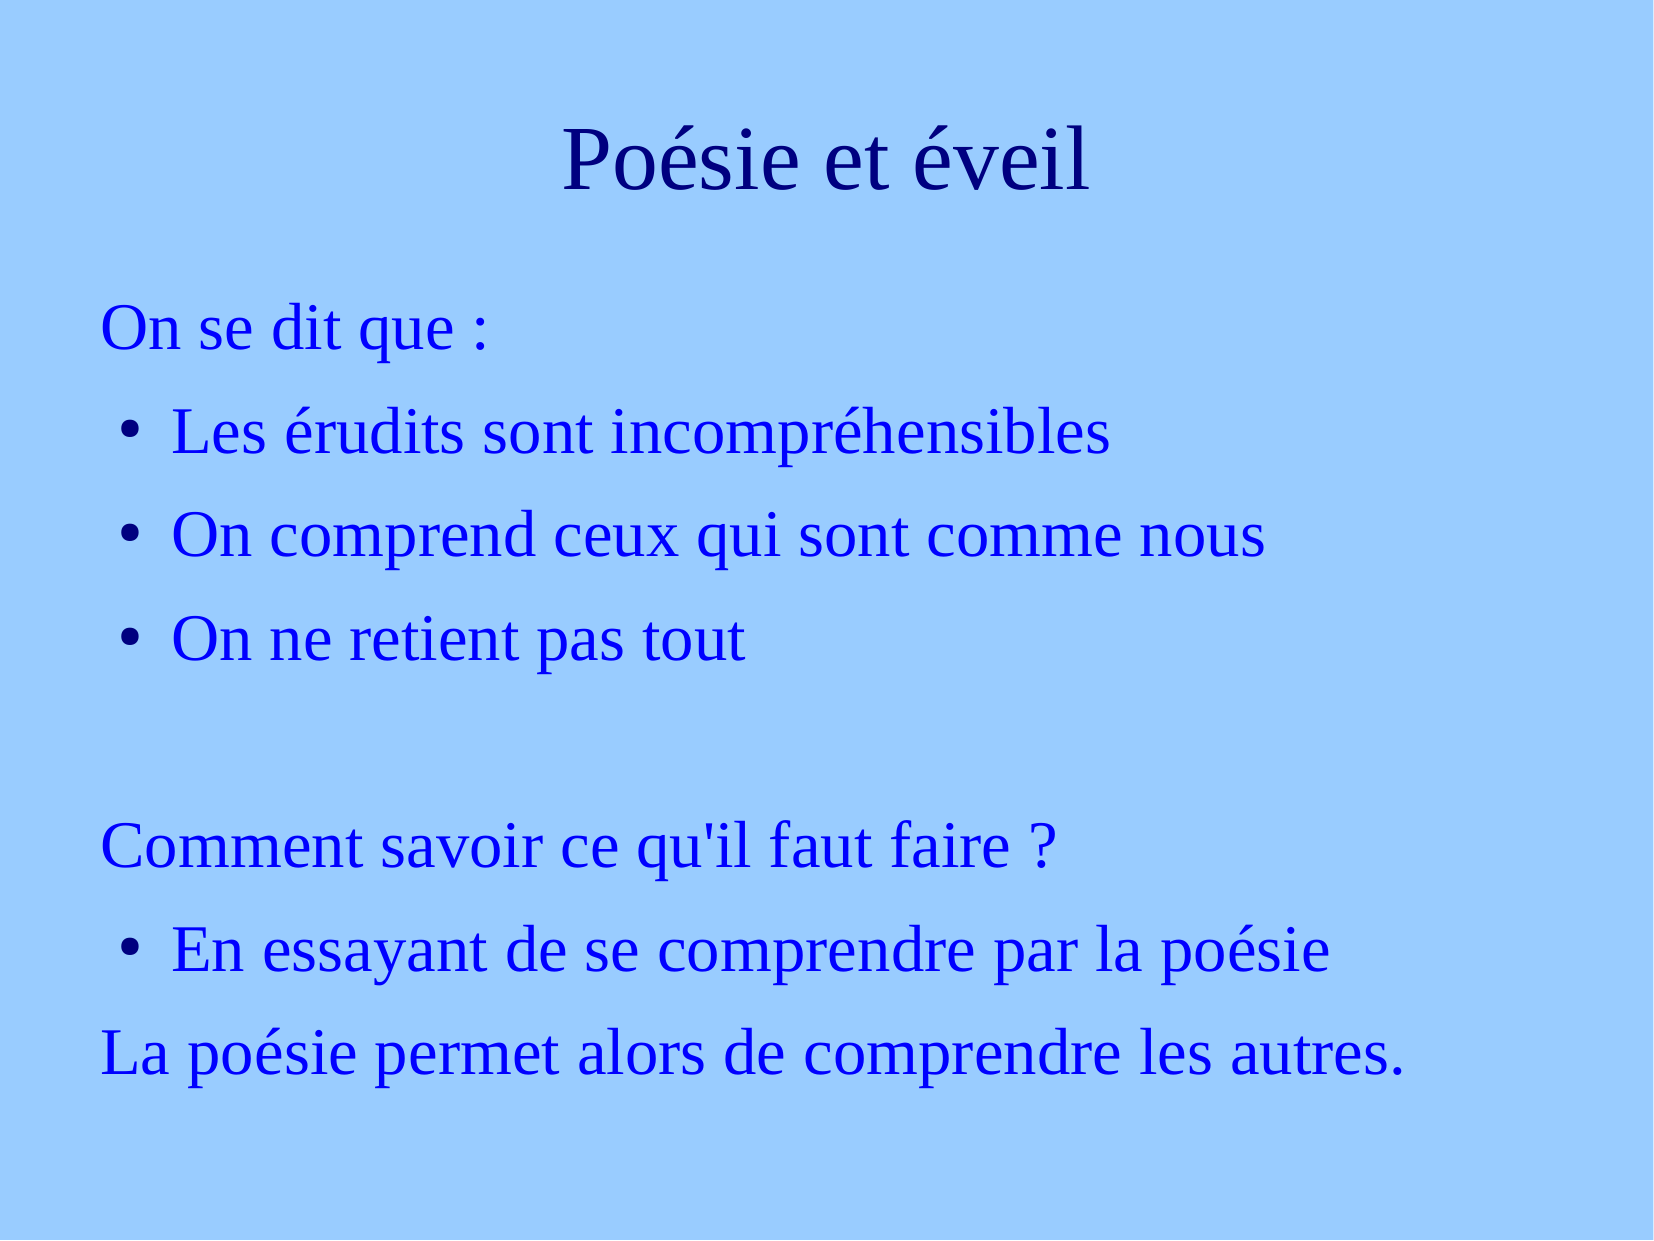

# Poésie et éveil
On se dit que :
Les érudits sont incompréhensibles
On comprend ceux qui sont comme nous
On ne retient pas tout
Comment savoir ce qu'il faut faire ?
En essayant de se comprendre par la poésie
La poésie permet alors de comprendre les autres.